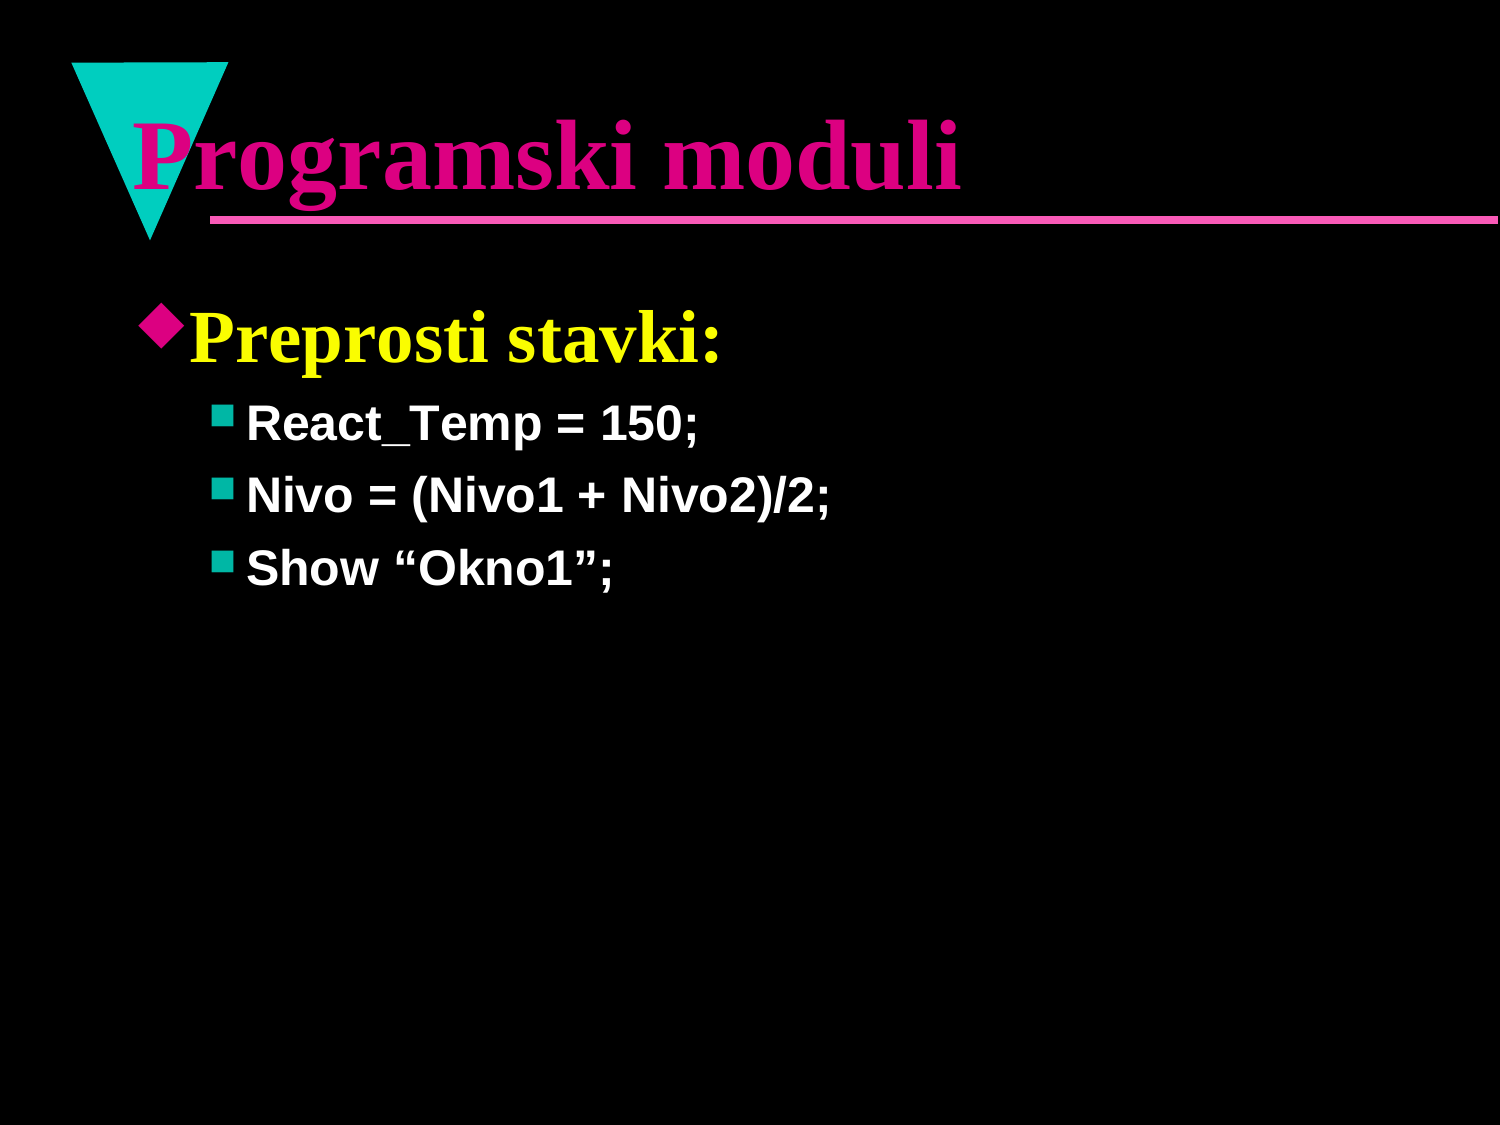

# Programski moduli
Preprosti stavki:
React_Temp = 150;
Nivo = (Nivo1 + Nivo2)/2;
Show “Okno1”;
RVP2
Kreiranje programskih modulov
34